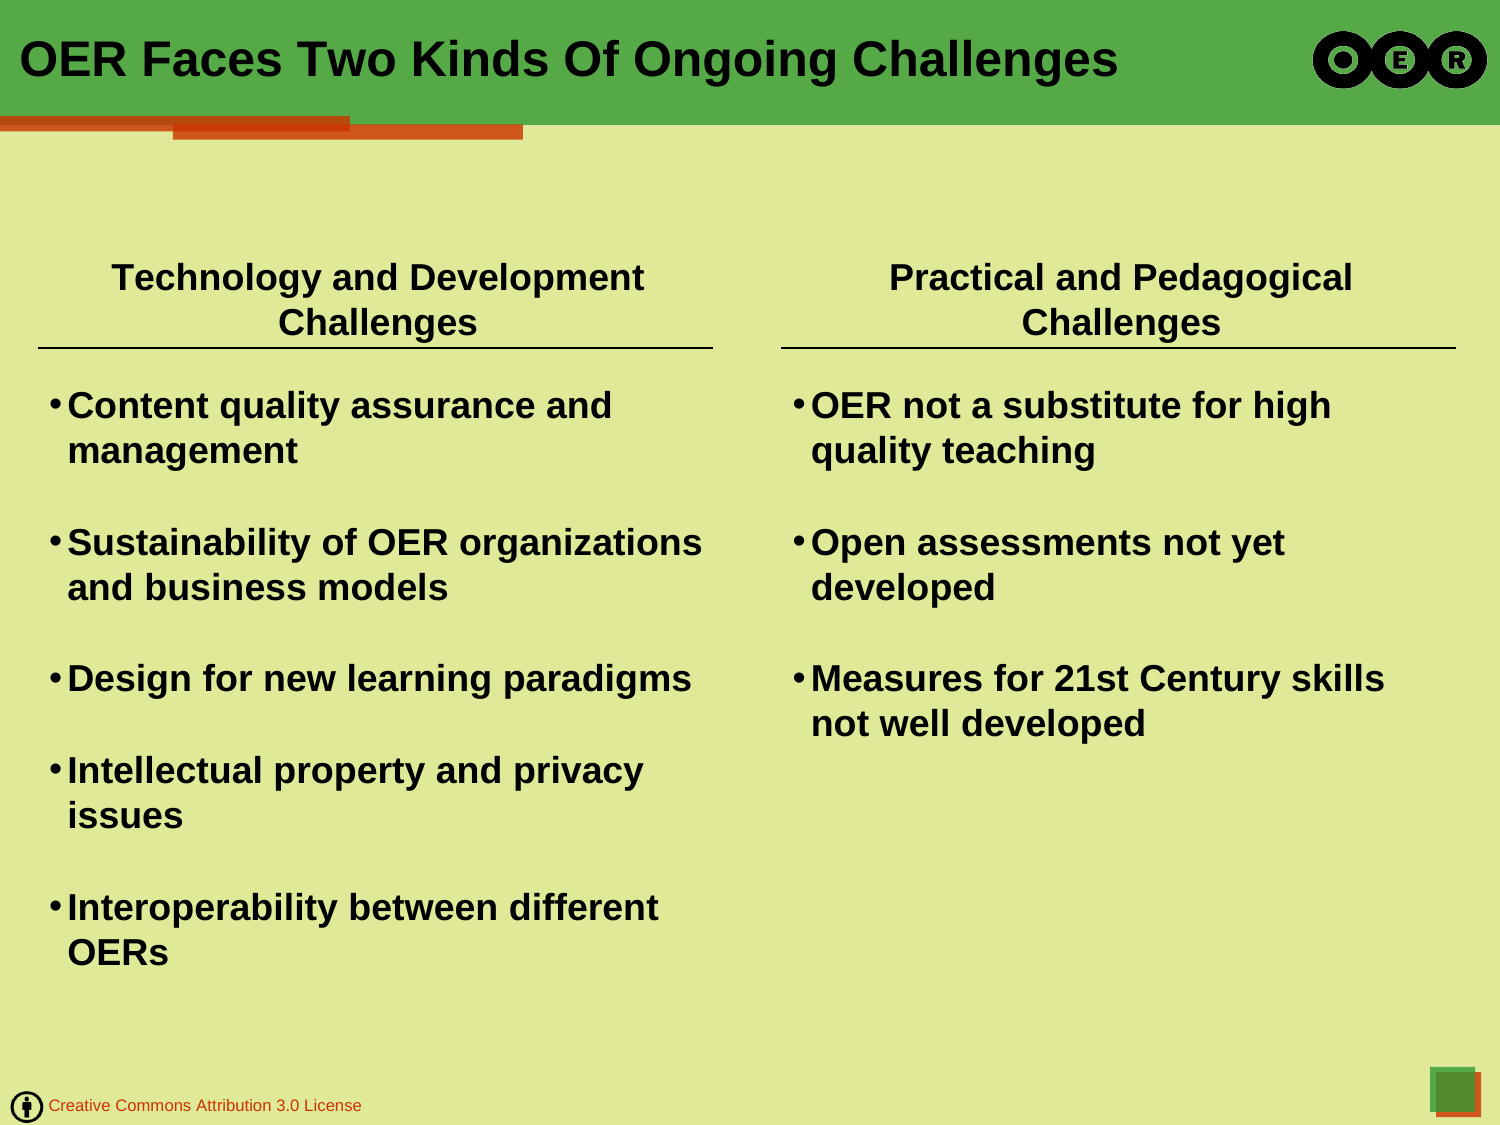

OER Faces Two Kinds Of Ongoing Challenges
Technology and Development Challenges
Practical and Pedagogical Challenges
Content quality assurance and management
Sustainability of OER organizations and business models
Design for new learning paradigms
Intellectual property and privacy issues
Interoperability between different OERs
OER not a substitute for high quality teaching
Open assessments not yet developed
Measures for 21st Century skills not well developed